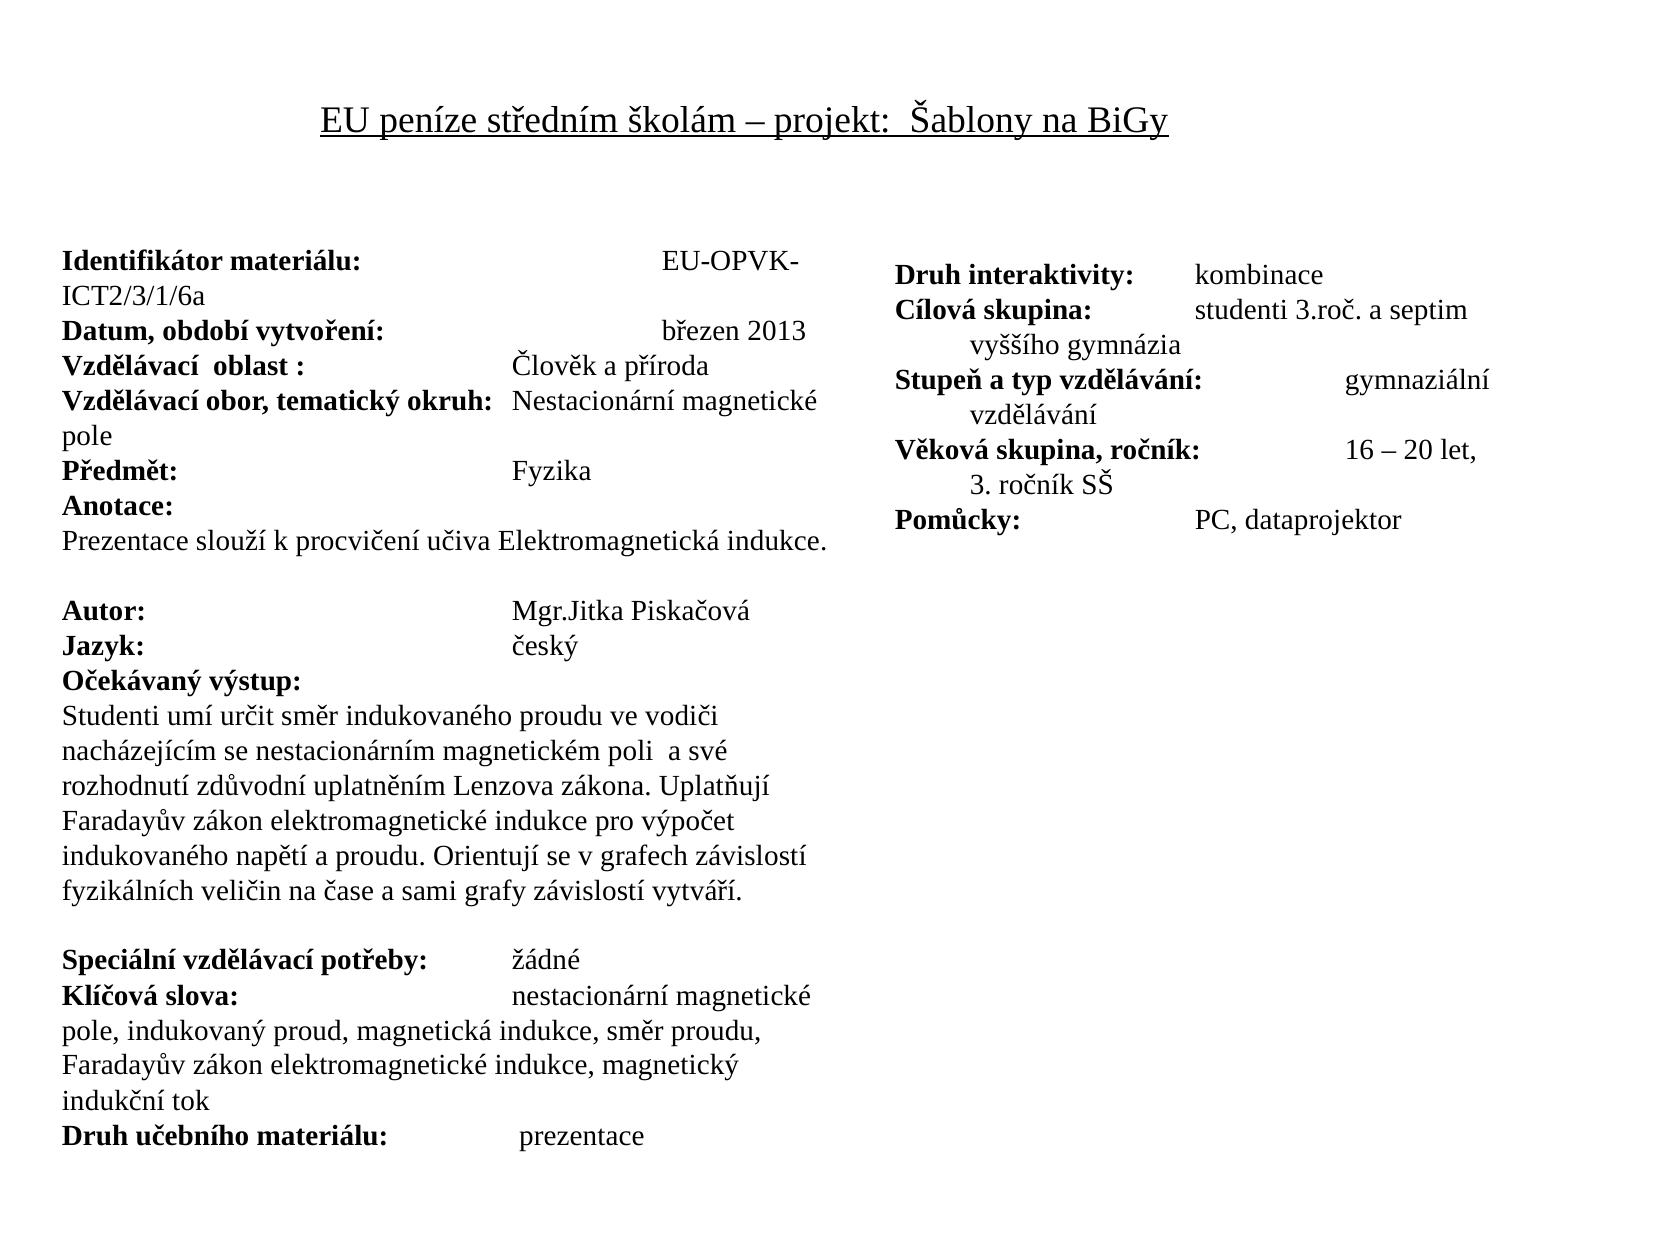

EU peníze středním školám – projekt: Šablony na BiGy
Identifikátor materiálu:		EU-OPVK-ICT2/3/1/6a
Datum, období vytvoření:		březen 2013
Vzdělávací oblast : 		Člověk a příroda
Vzdělávací obor, tematický okruh:	Nestacionární magnetické pole
Předmět:			Fyzika
Anotace:
Prezentace slouží k procvičení učiva Elektromagnetická indukce.
Autor: 			Mgr.Jitka Piskačová
Jazyk: 			český
Očekávaný výstup:
Studenti umí určit směr indukovaného proudu ve vodiči nacházejícím se nestacionárním magnetickém poli a své rozhodnutí zdůvodní uplatněním Lenzova zákona. Uplatňují
Faradayův zákon elektromagnetické indukce pro výpočet
indukovaného napětí a proudu. Orientují se v grafech závislostí
fyzikálních veličin na čase a sami grafy závislostí vytváří.
Speciální vzdělávací potřeby: 	žádné
Klíčová slova: 	 	nestacionární magnetické pole, indukovaný proud, magnetická indukce, směr proudu, Faradayův zákon elektromagnetické indukce, magnetický indukční tok
Druh učebního materiálu:	 prezentace
Druh interaktivity:	kombinace
Cílová skupina: 	studenti 3.roč. a septim vyššího gymnázia
Stupeň a typ vzdělávání:	gymnaziální vzdělávání
Věková skupina, ročník:	16 – 20 let, 3. ročník SŠ
Pomůcky:		PC, dataprojektor